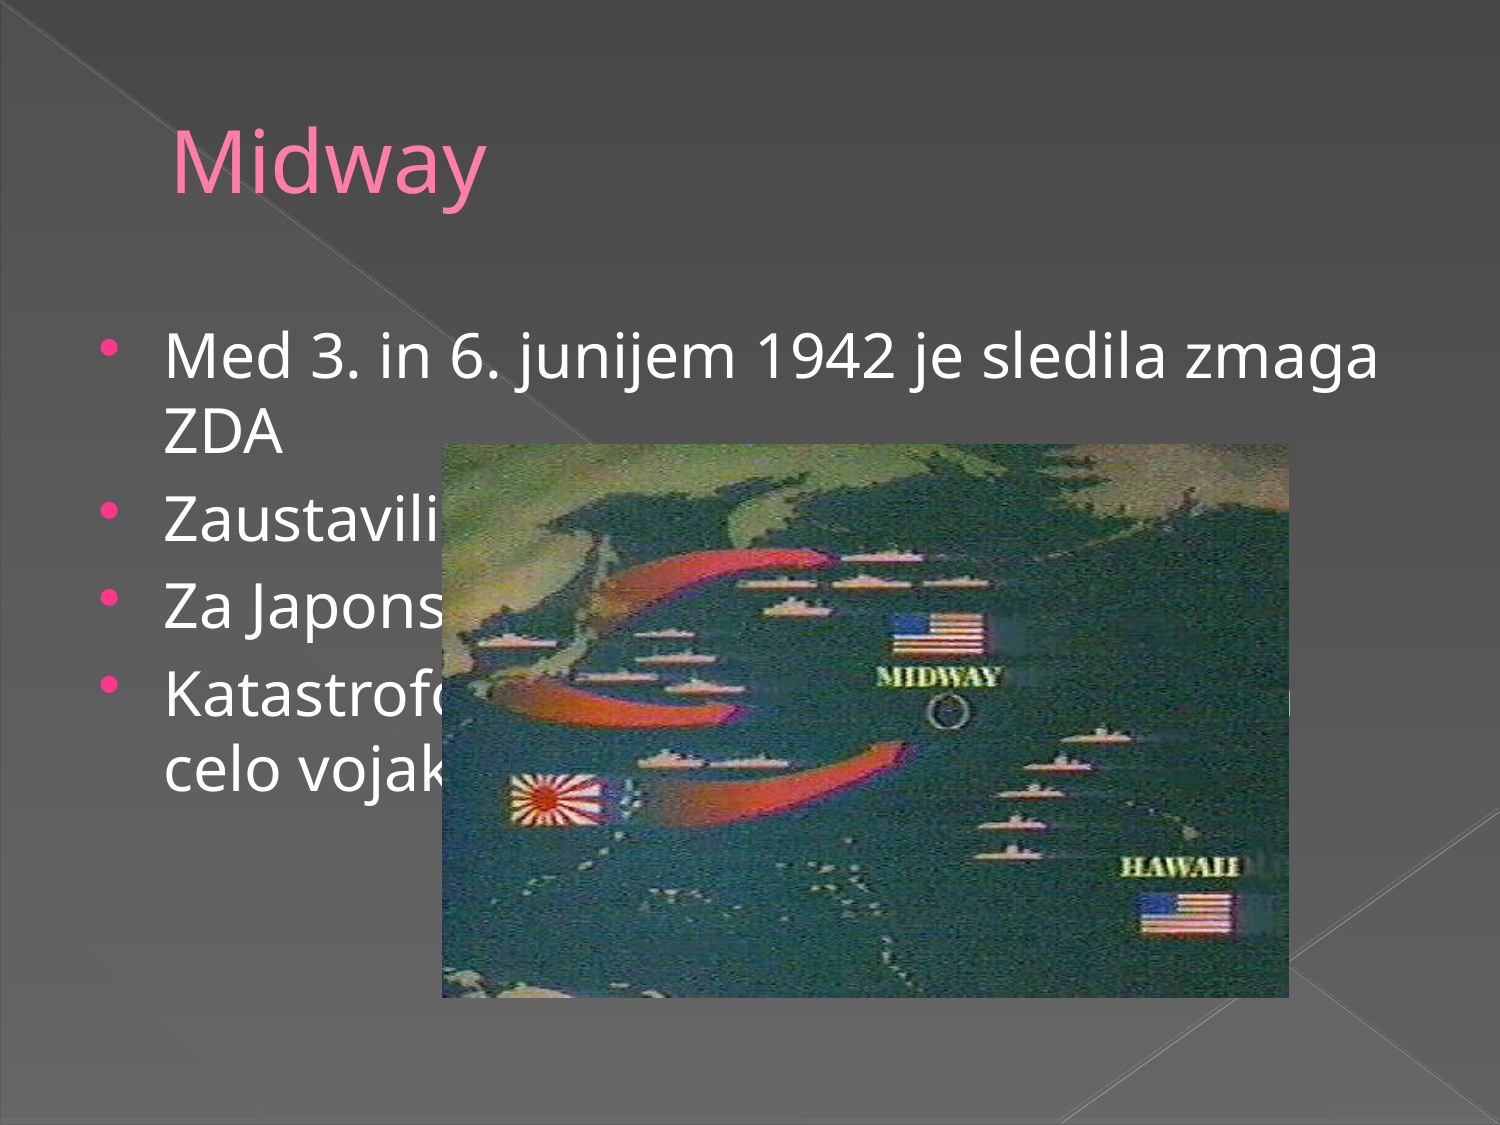

# Midway
Med 3. in 6. junijem 1942 je sledila zmaga ZDA
Zaustavili so prodore Japoncev
Za Japonsko je bil to hud udarec
Katastrofo so skrivali pred prebivalci in celo vojaki